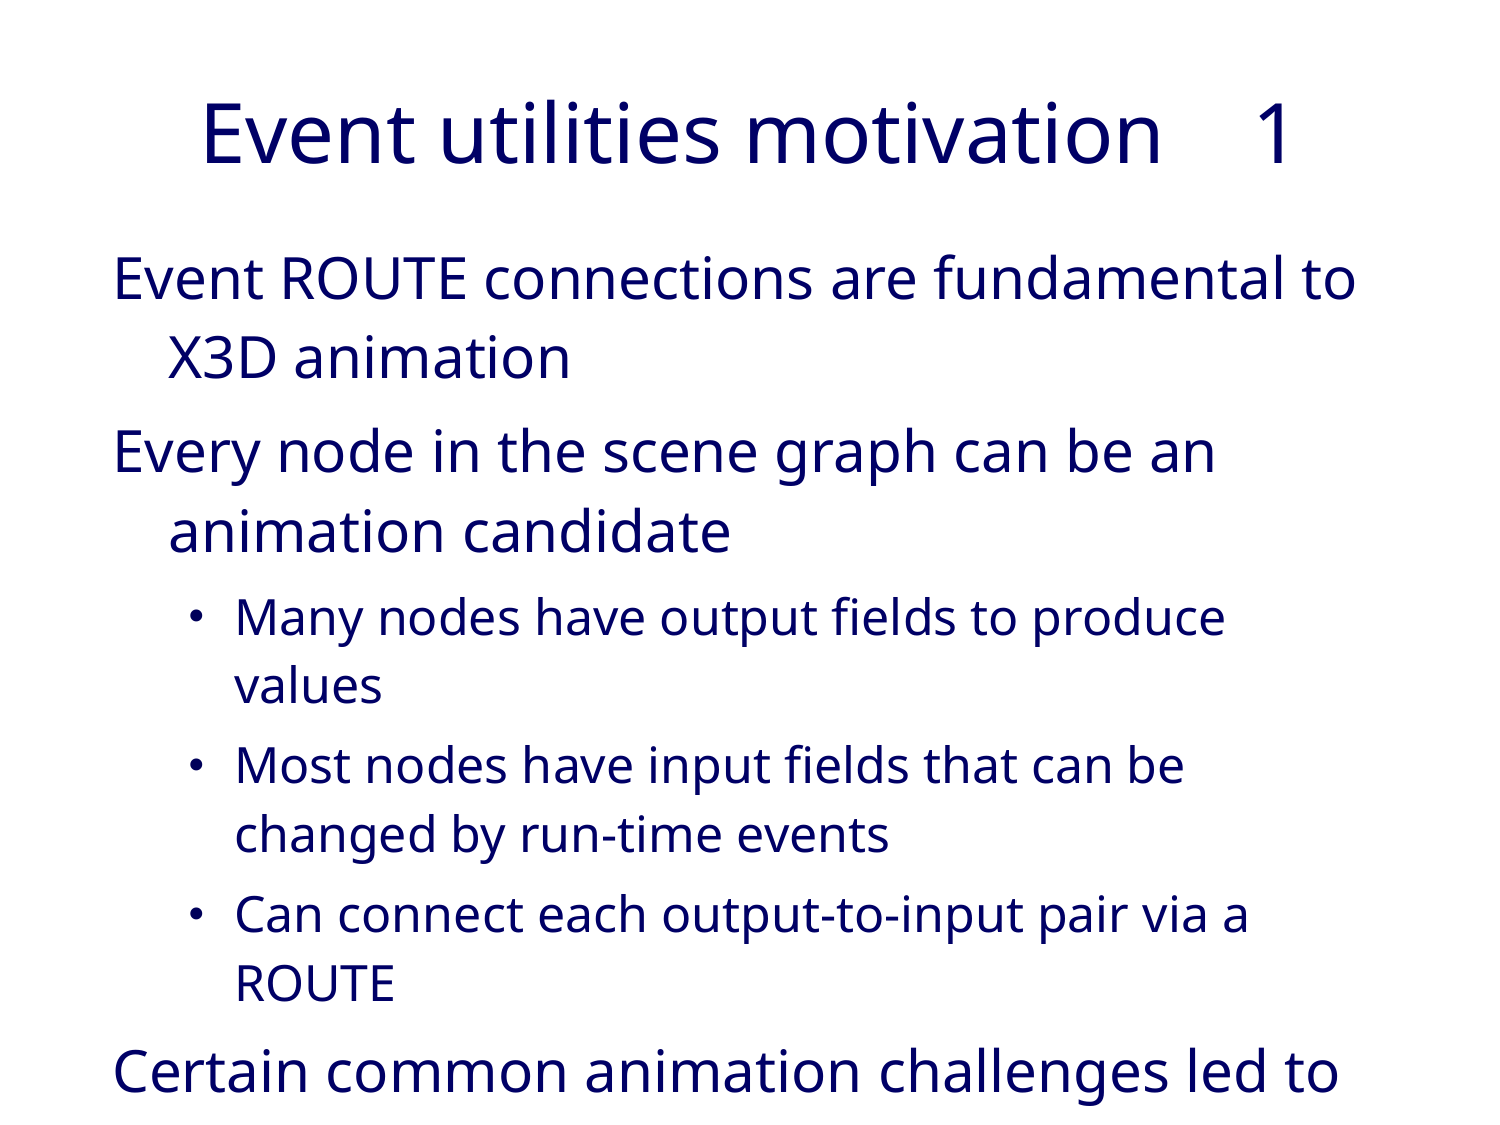

# Event utilities motivation 1
Event ROUTE connections are fundamental to X3D animation
Every node in the scene graph can be an animation candidate
Many nodes have output fields to produce values
Most nodes have input fields that can be changed by run-time events
Can connect each output-to-input pair via a ROUTE
Certain common animation challenges led to development of event-utility node extensions to original X3D/VRML scene graph